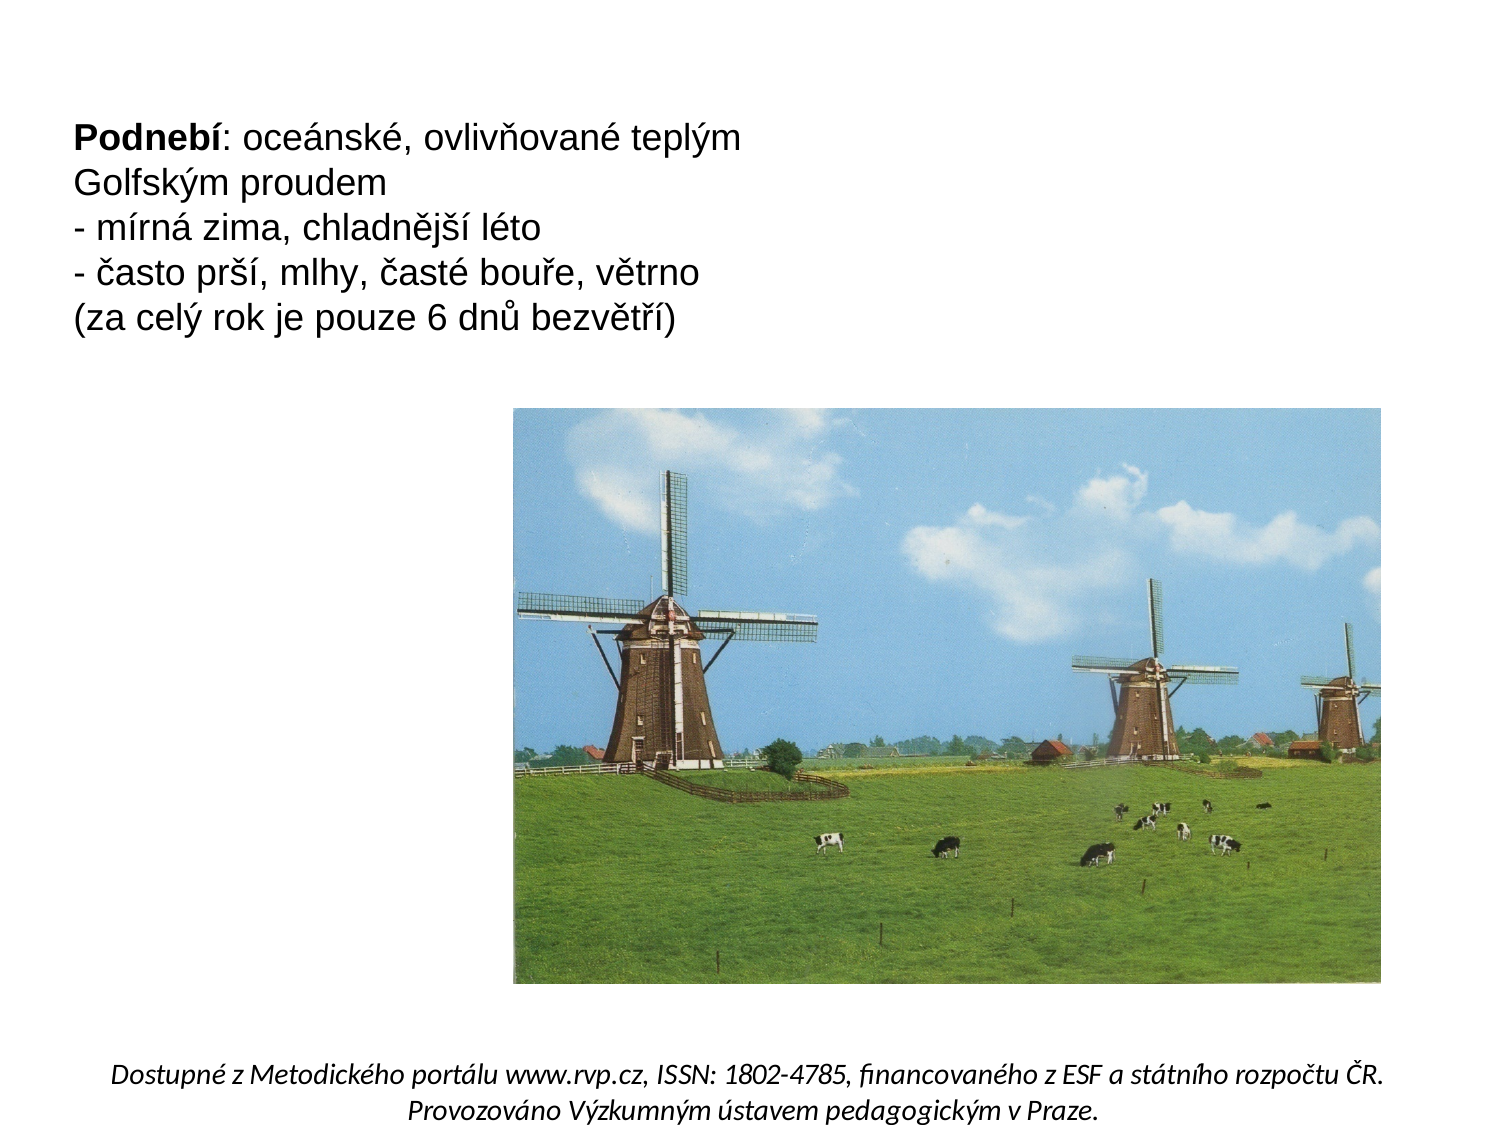

Podnebí: oceánské, ovlivňované teplým Golfským proudem
- mírná zima, chladnější léto
- často prší, mlhy, časté bouře, větrno
(za celý rok je pouze 6 dnů bezvětří)